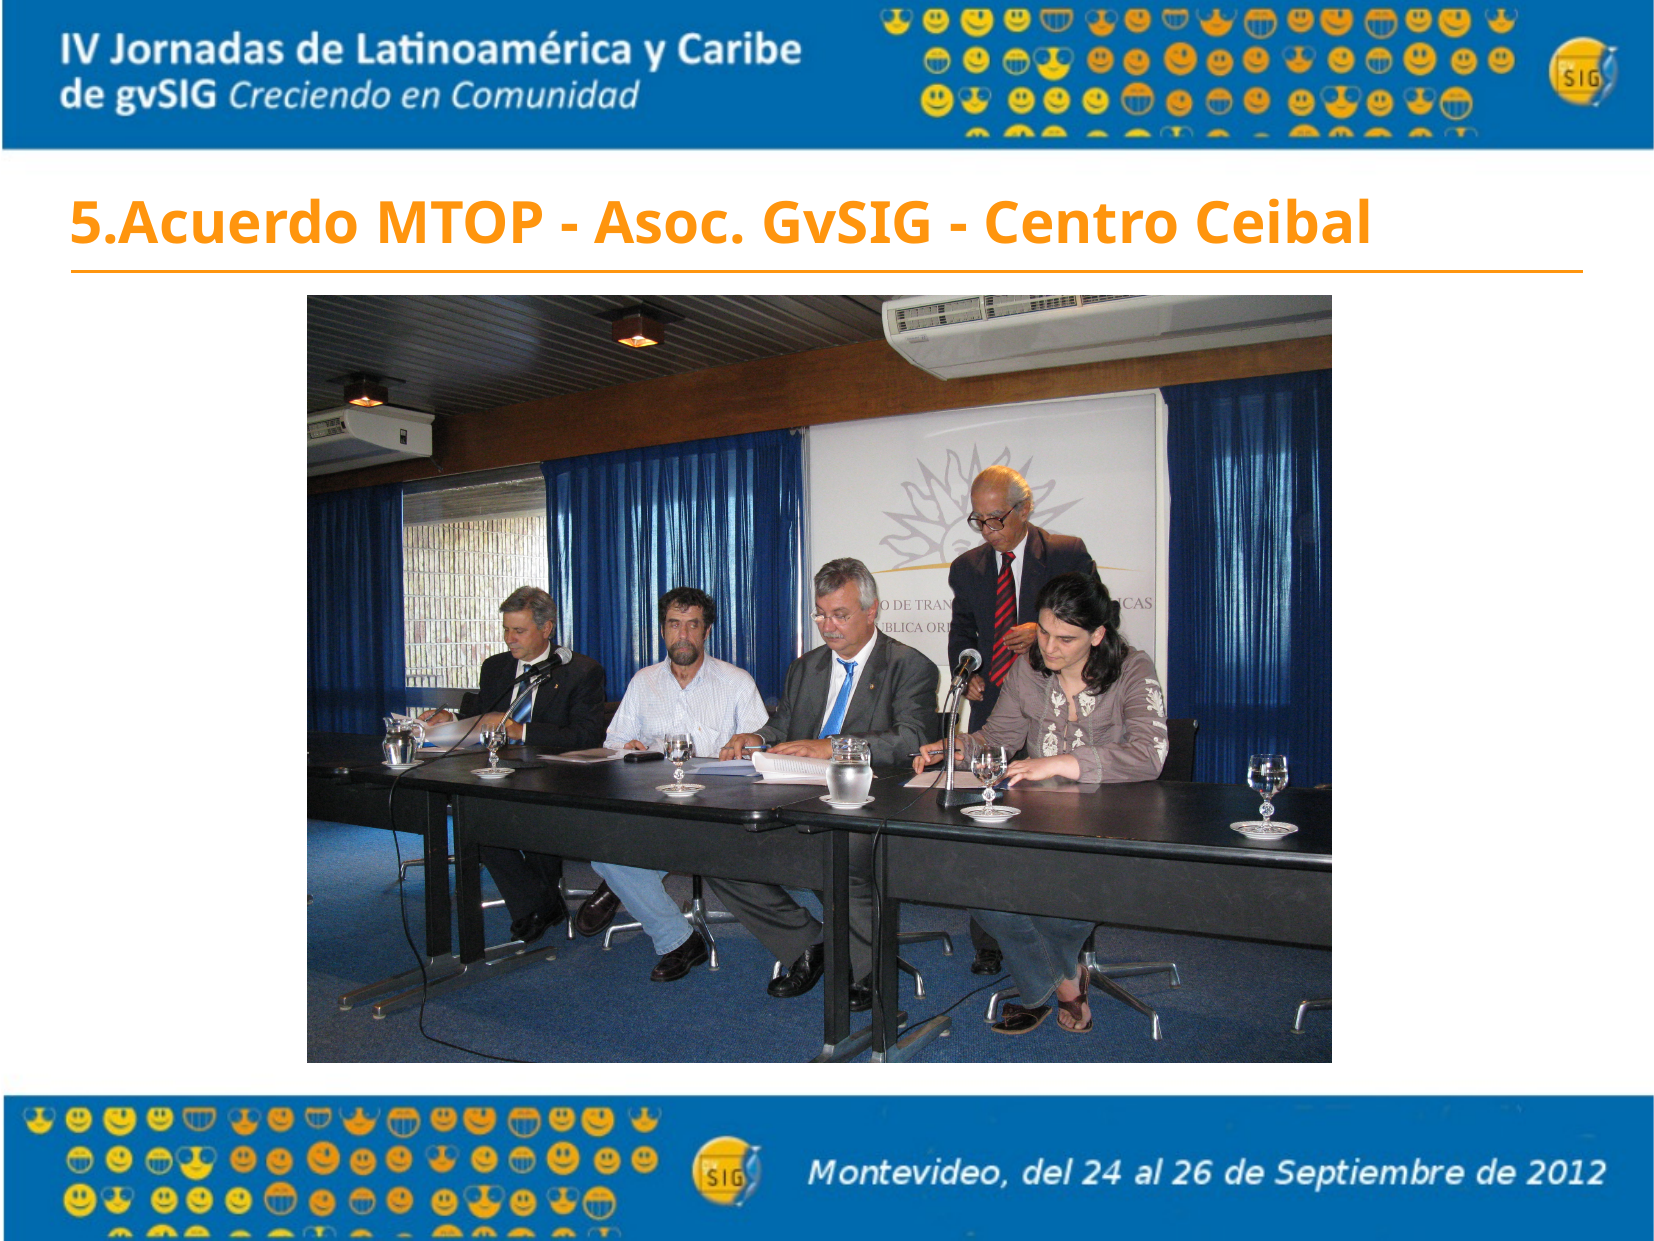

# 5.Acuerdo MTOP - Asoc. GvSIG - Centro Ceibal